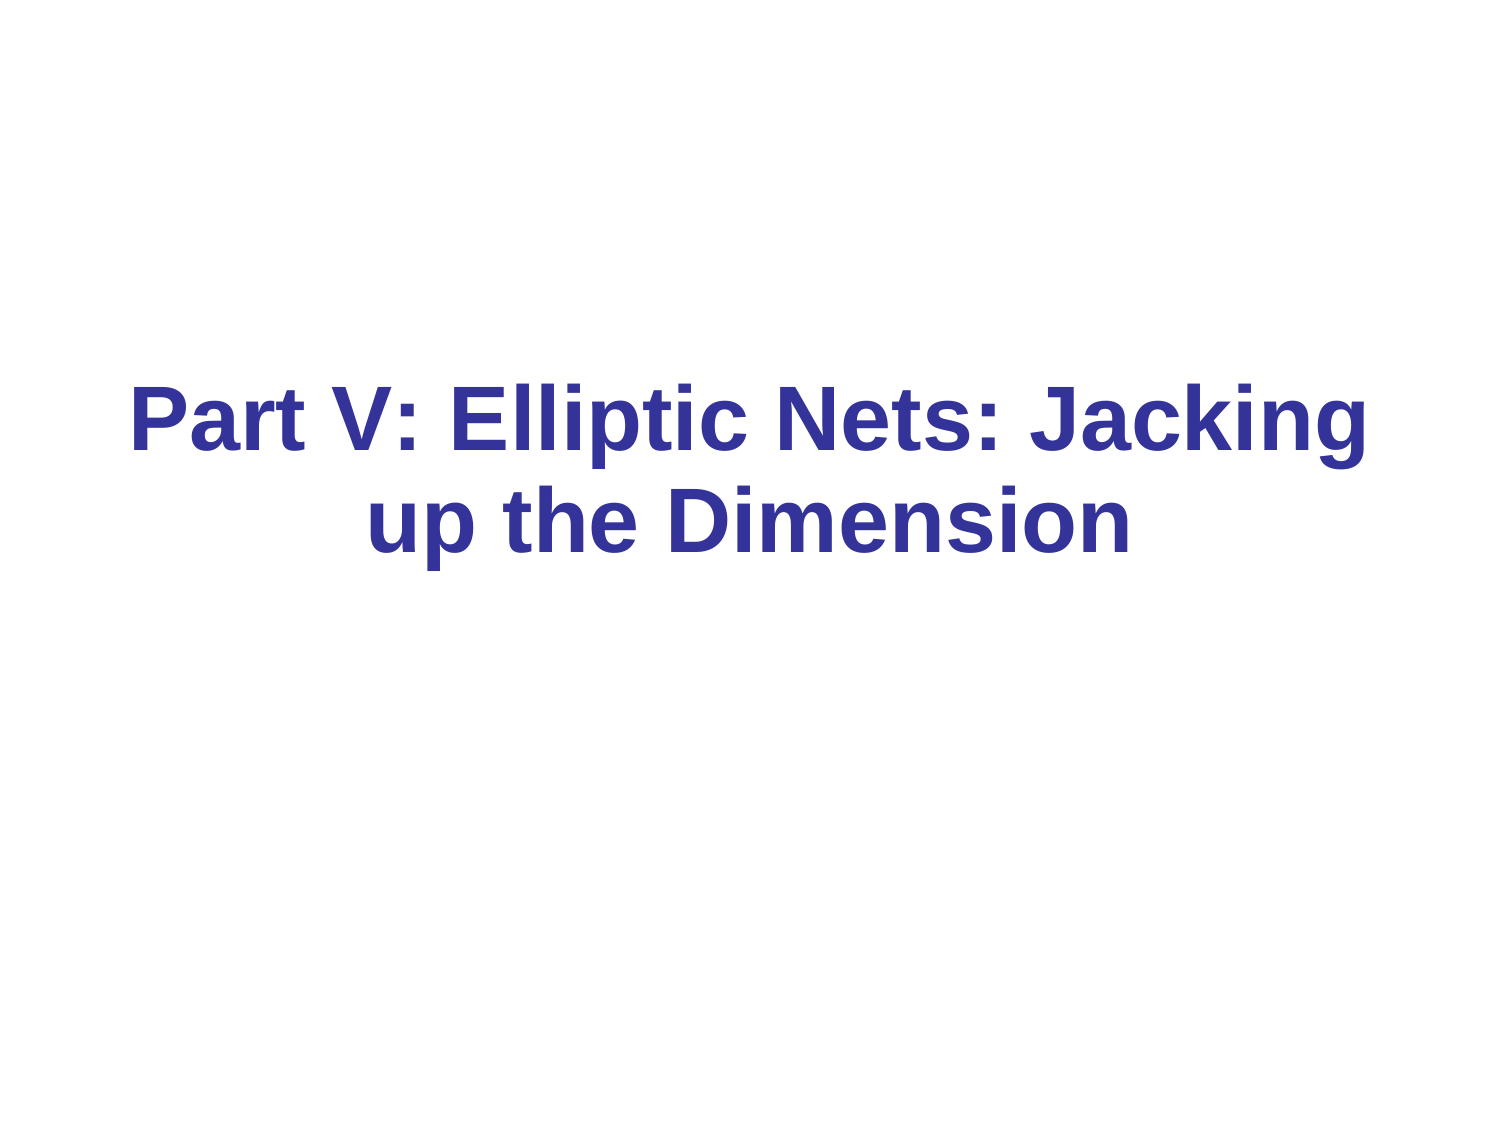

# Part V: Elliptic Nets: Jacking up the Dimension